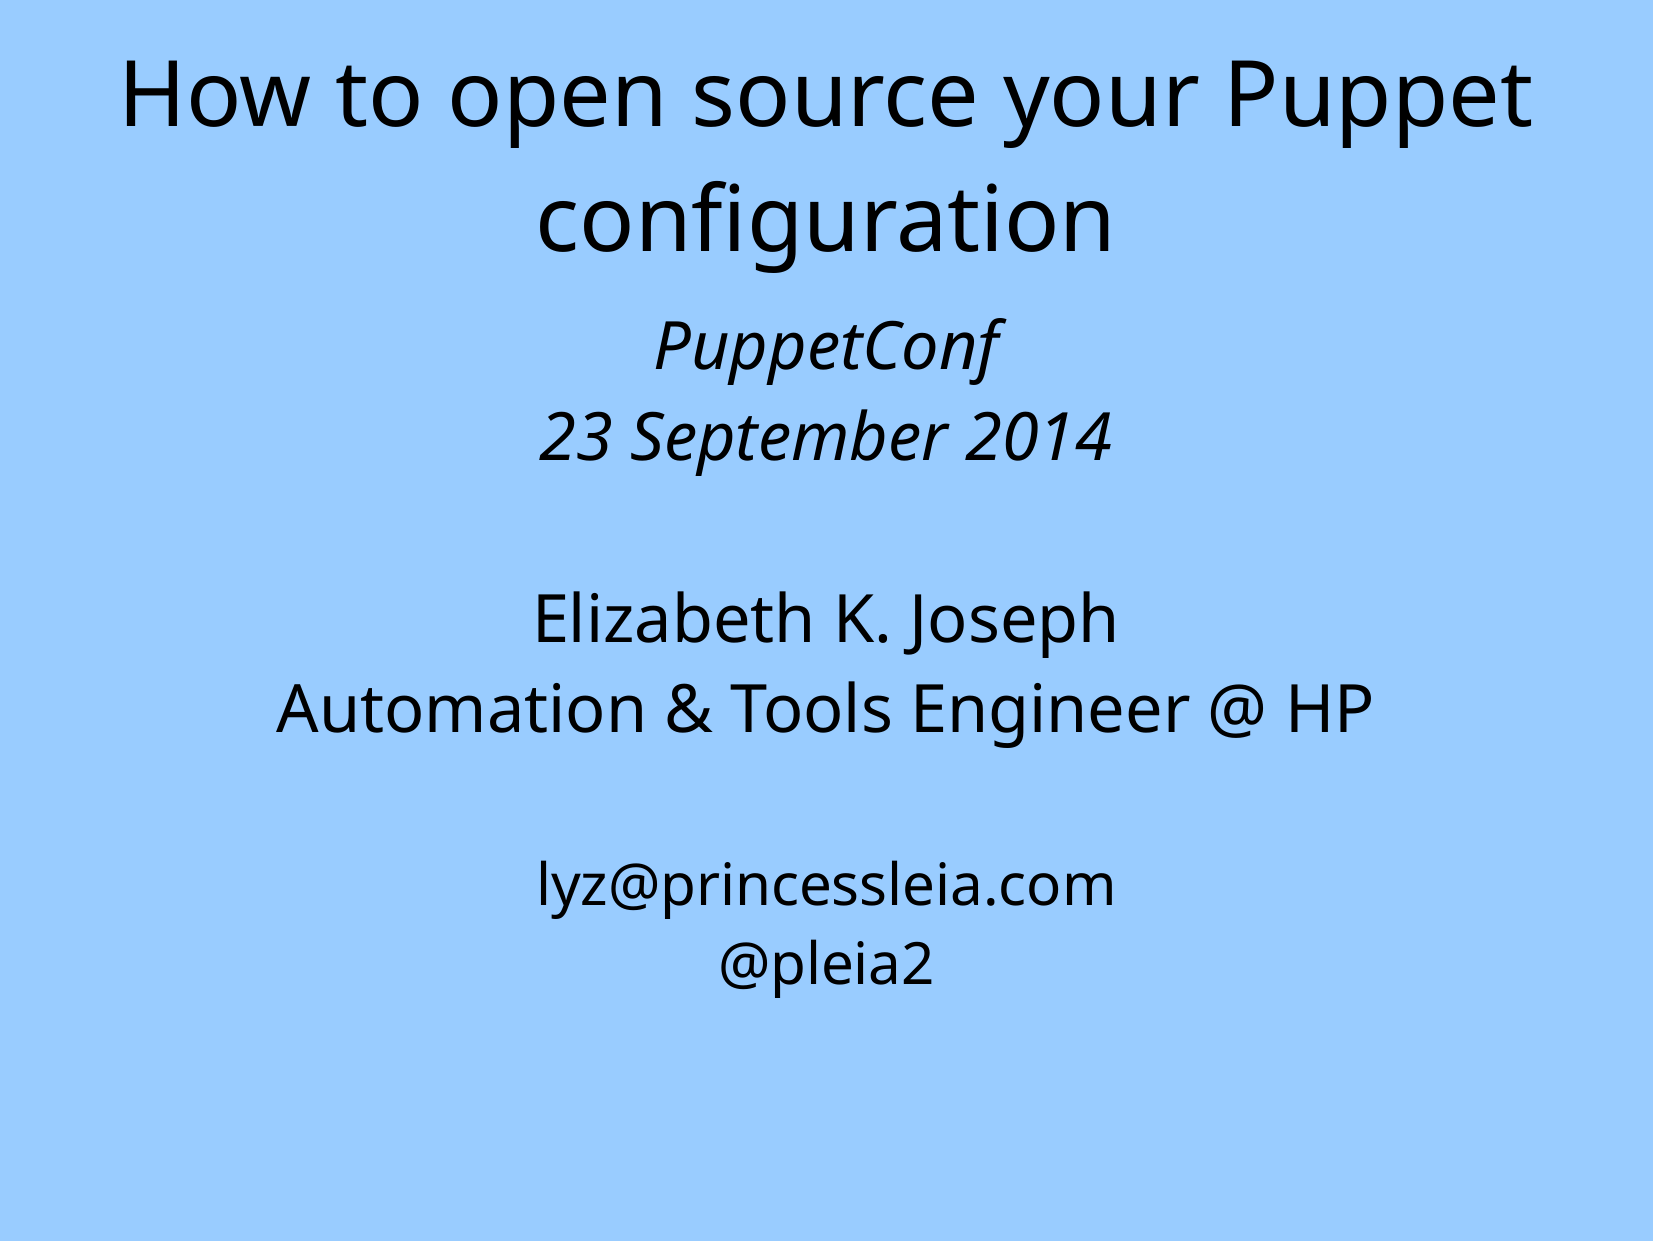

# How to open source your Puppet configuration
PuppetConf
23 September 2014
Elizabeth K. Joseph
Automation & Tools Engineer @ HP
lyz@princessleia.com
@pleia2